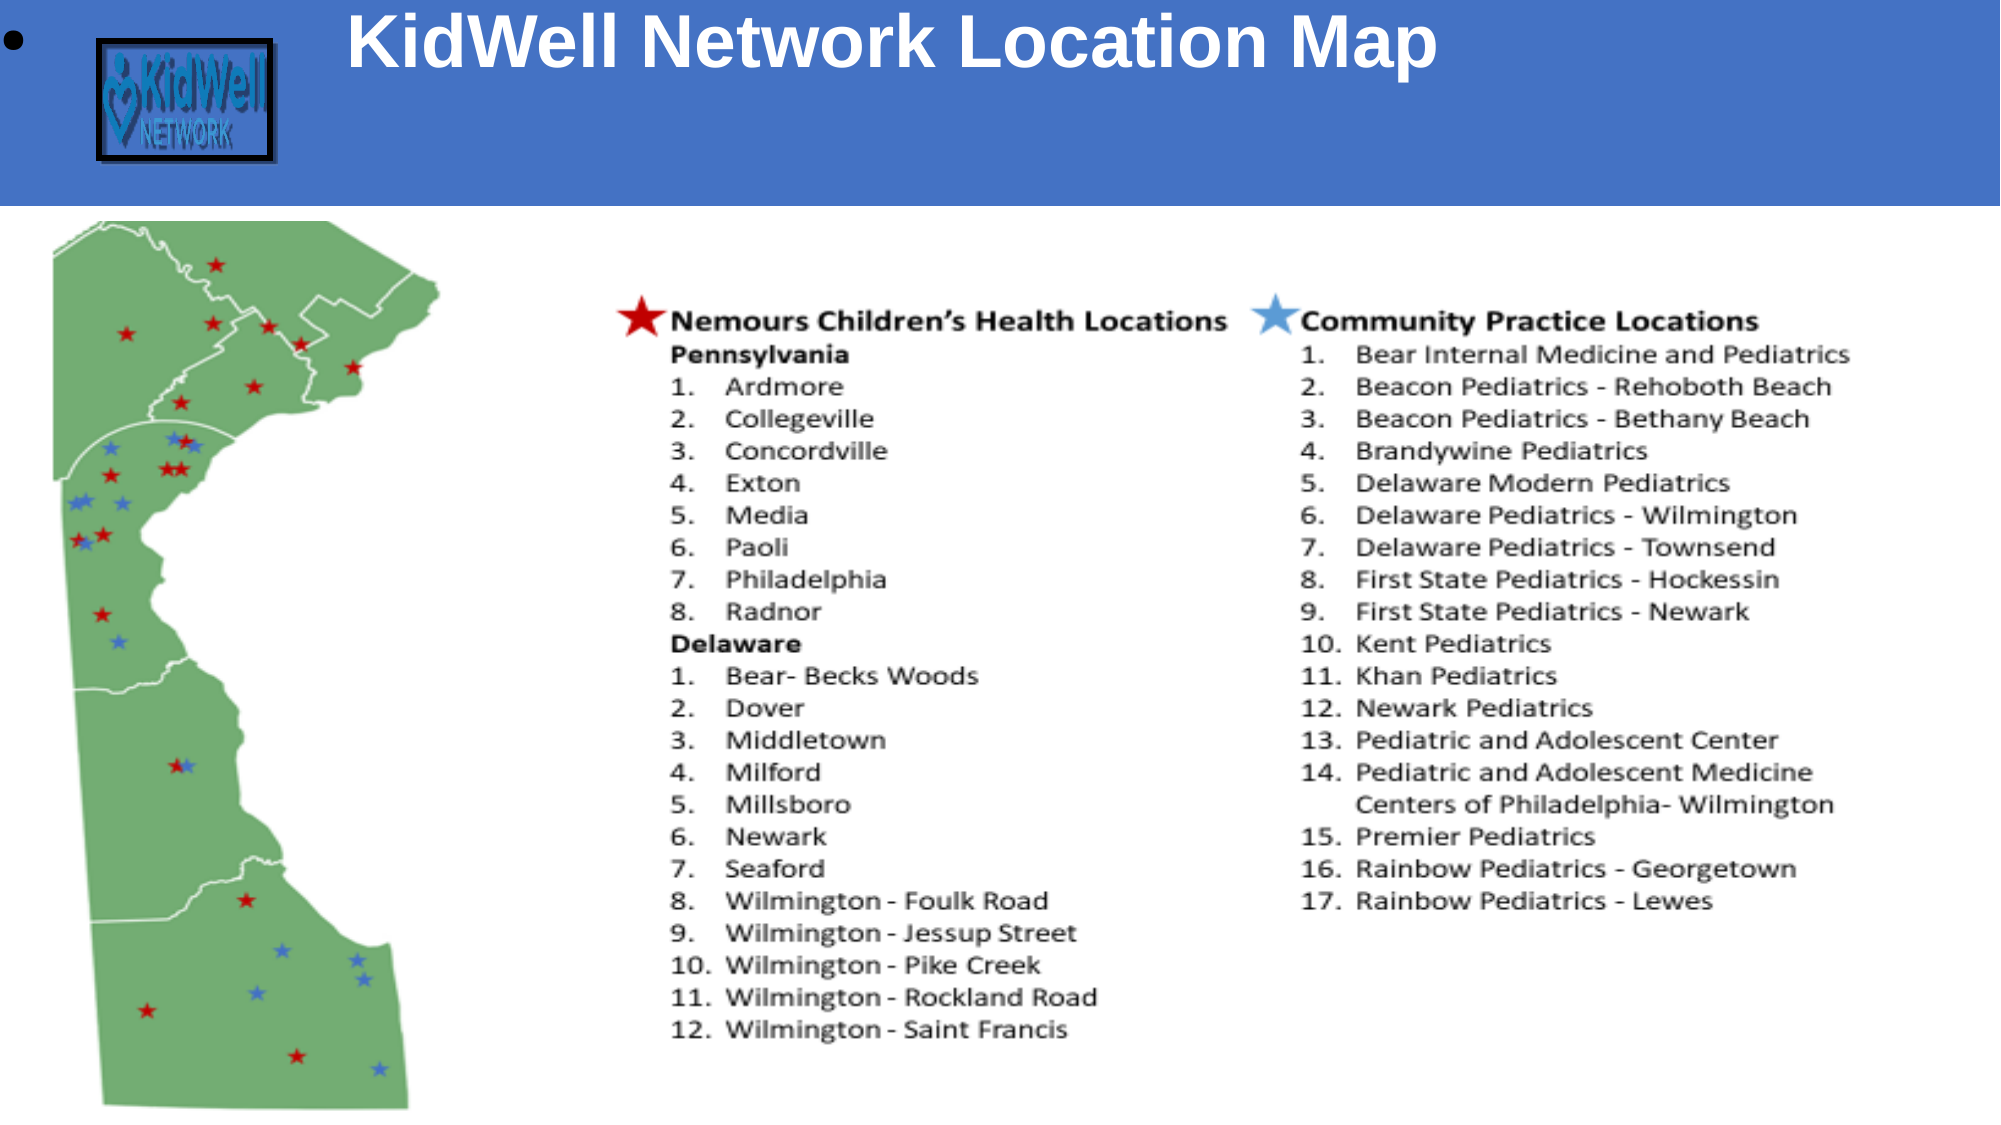

| KidWell Network Location Map |
| --- |